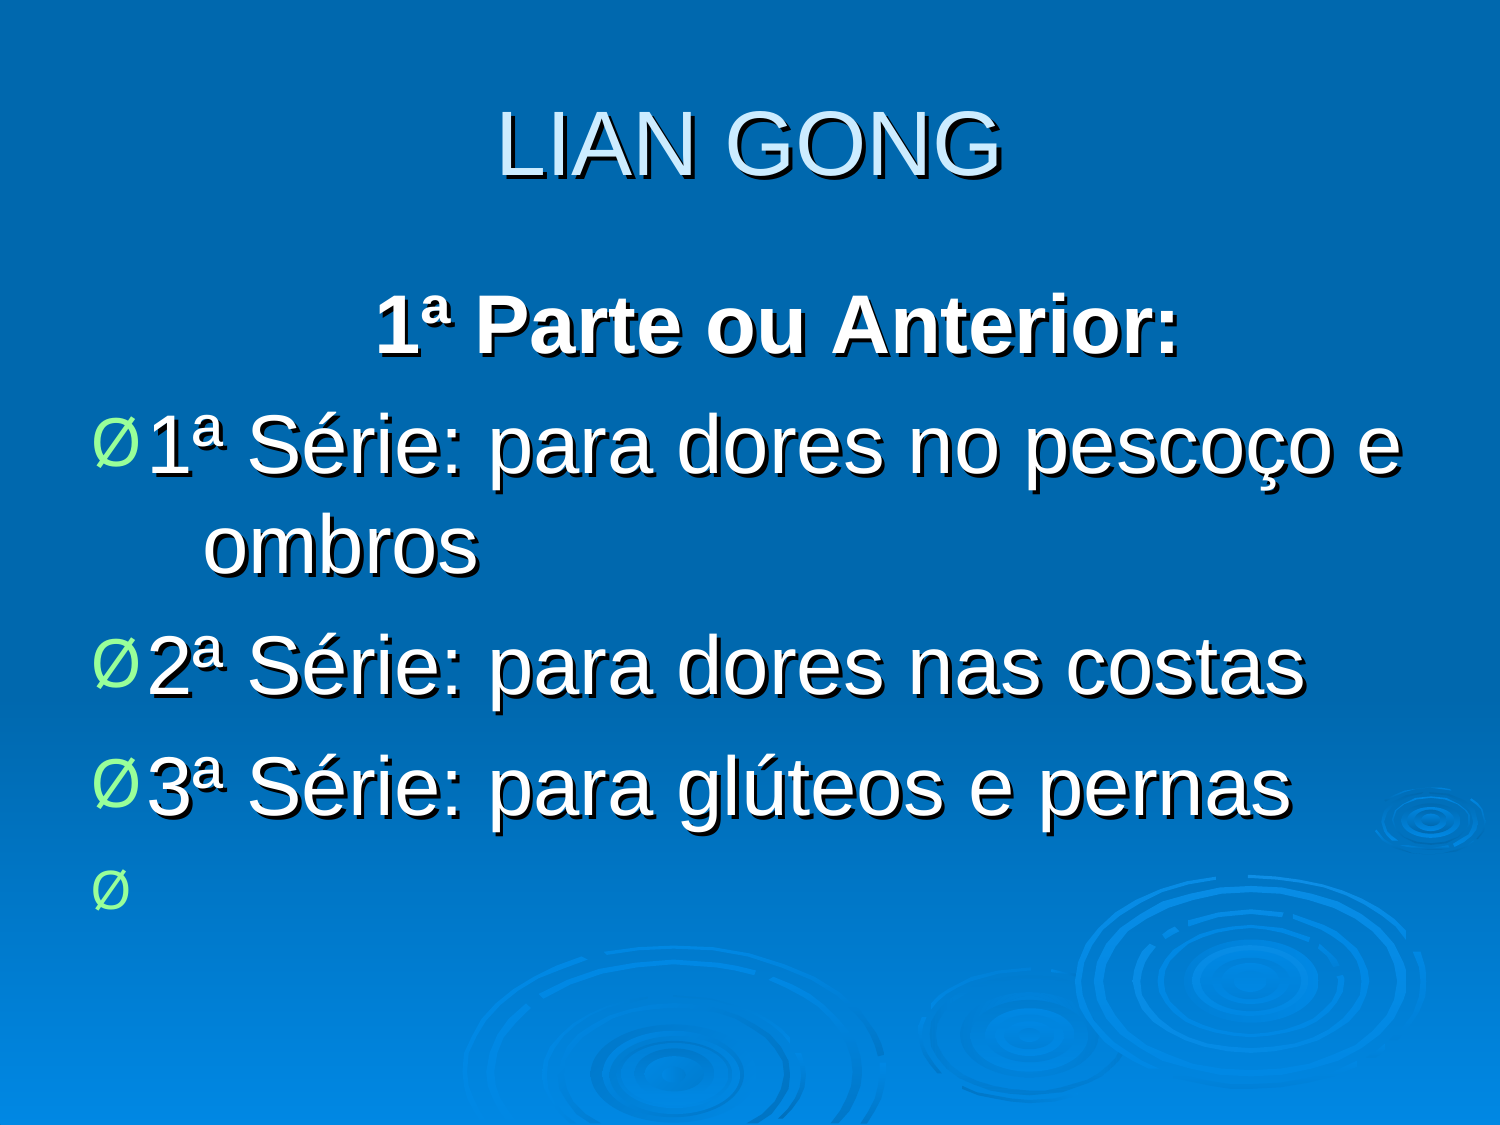

# LIAN GONG
1ª Parte ou Anterior:
1ª Série: para dores no pescoço e ombros
2ª Série: para dores nas costas
3ª Série: para glúteos e pernas